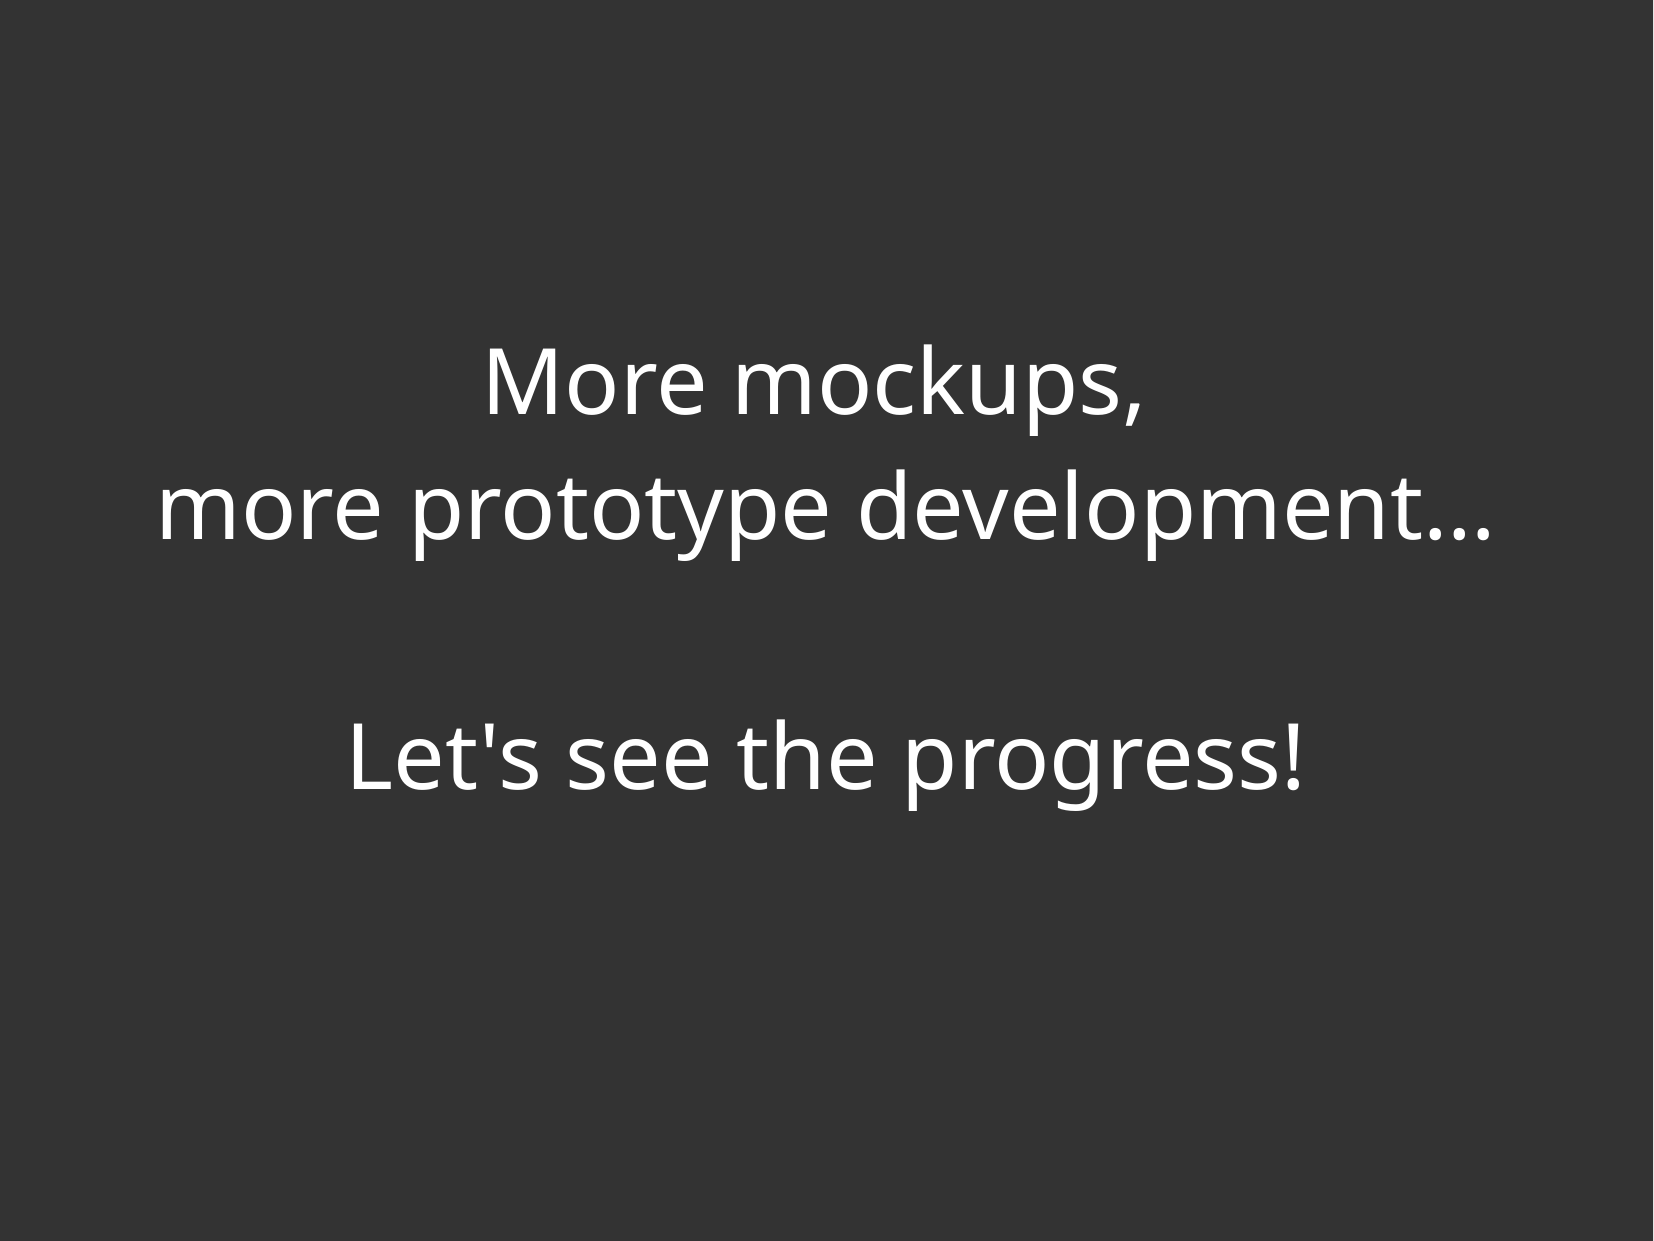

# More mockups, more prototype development… Let's see the progress!